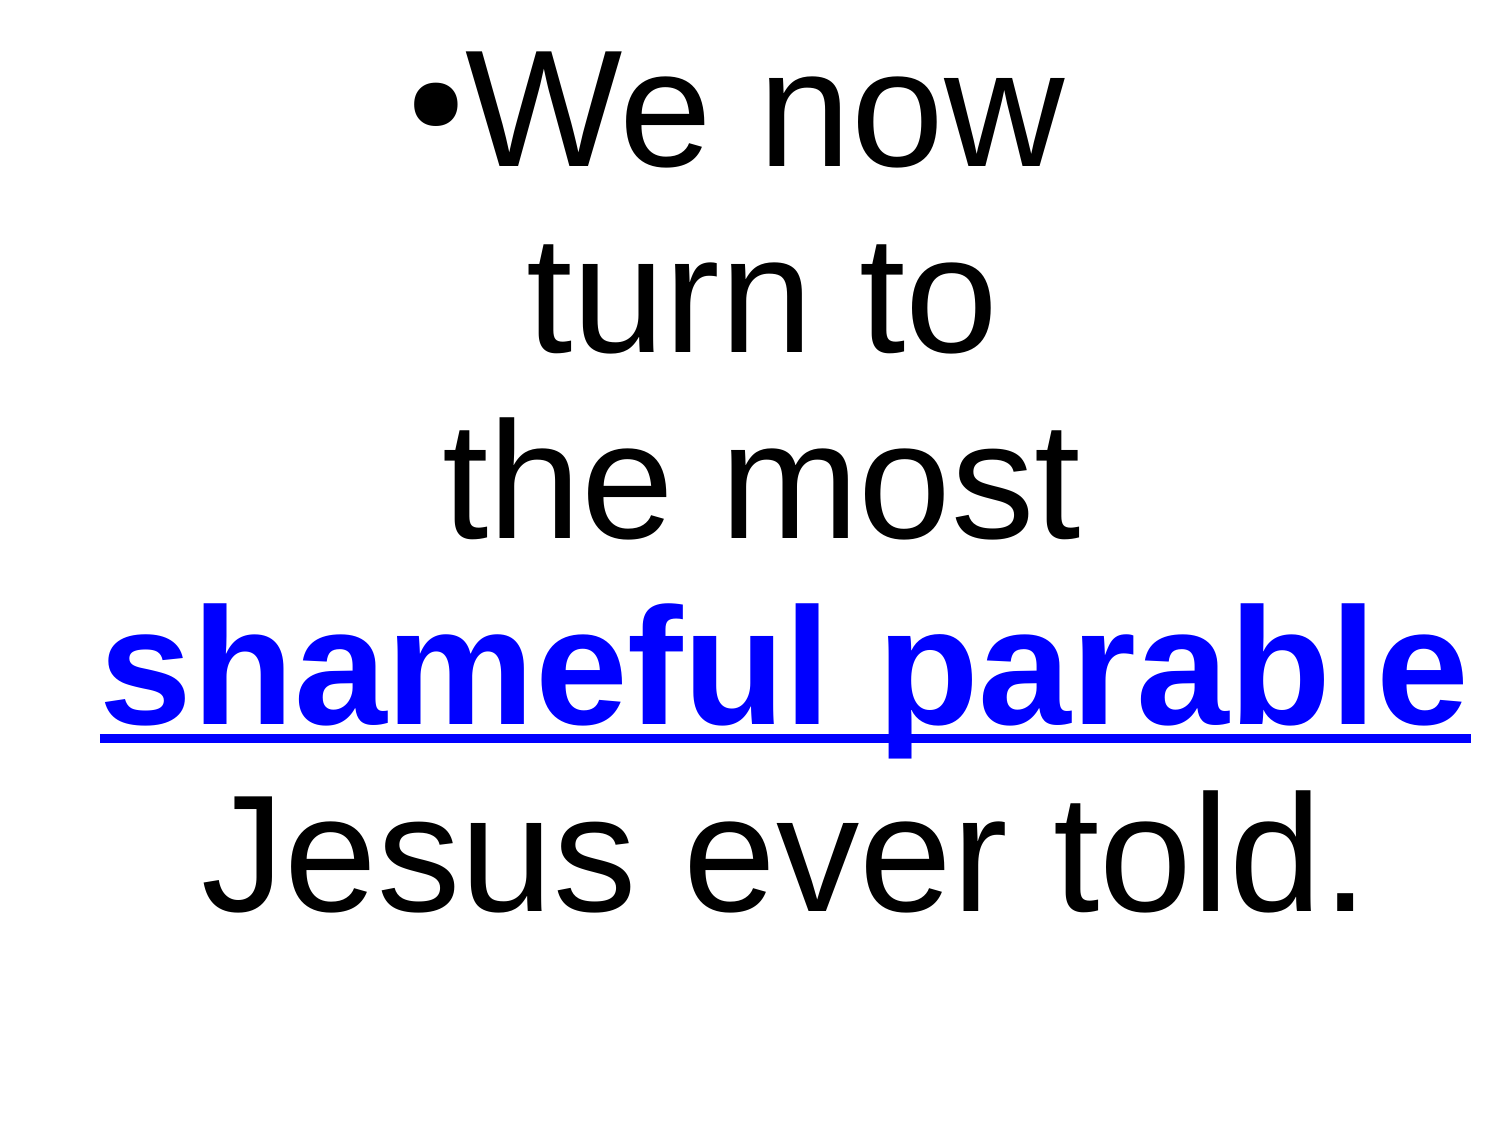

# We now turn to the most shameful parable Jesus ever told.